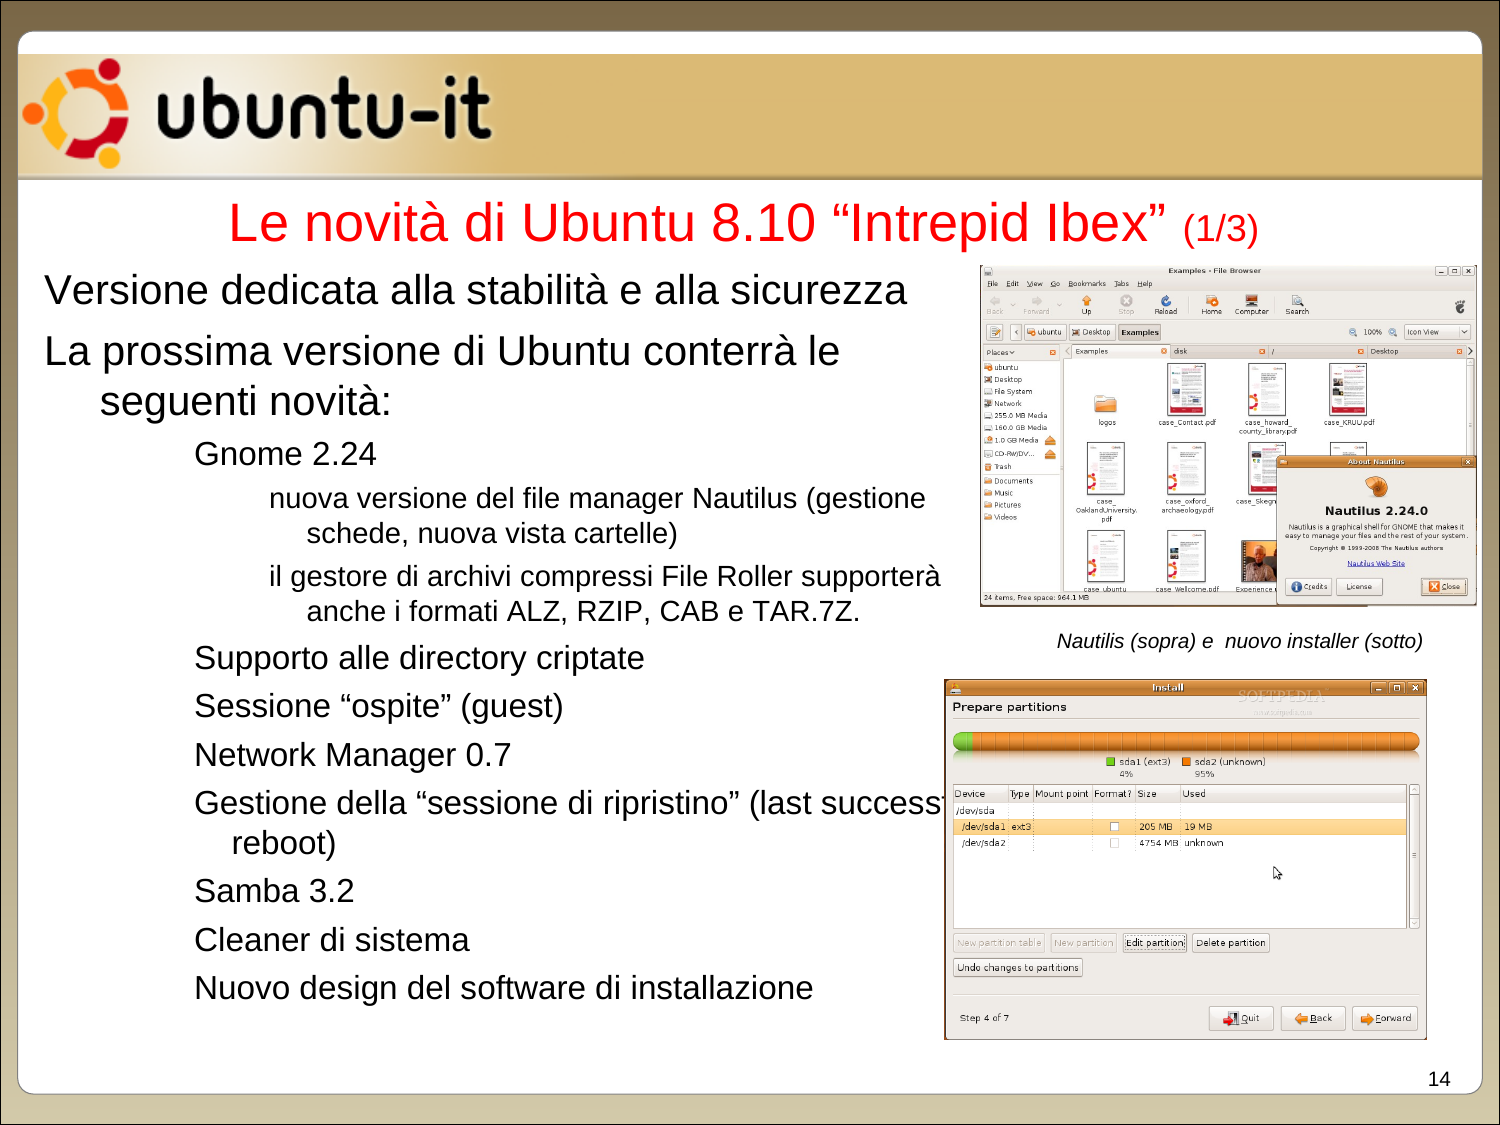

# Le novità di Ubuntu 8.10 “Intrepid Ibex” (1/3)
Versione dedicata alla stabilità e alla sicurezza
La prossima versione di Ubuntu conterrà le seguenti novità:
Gnome 2.24
nuova versione del file manager Nautilus (gestione schede, nuova vista cartelle)
il gestore di archivi compressi File Roller supporterà anche i formati ALZ, RZIP, CAB e TAR.7Z.
Supporto alle directory criptate
Sessione “ospite” (guest)
Network Manager 0.7
Gestione della “sessione di ripristino” (last successful reboot)
Samba 3.2
Cleaner di sistema
Nuovo design del software di installazione
Nautilis (sopra) e nuovo installer (sotto)
14